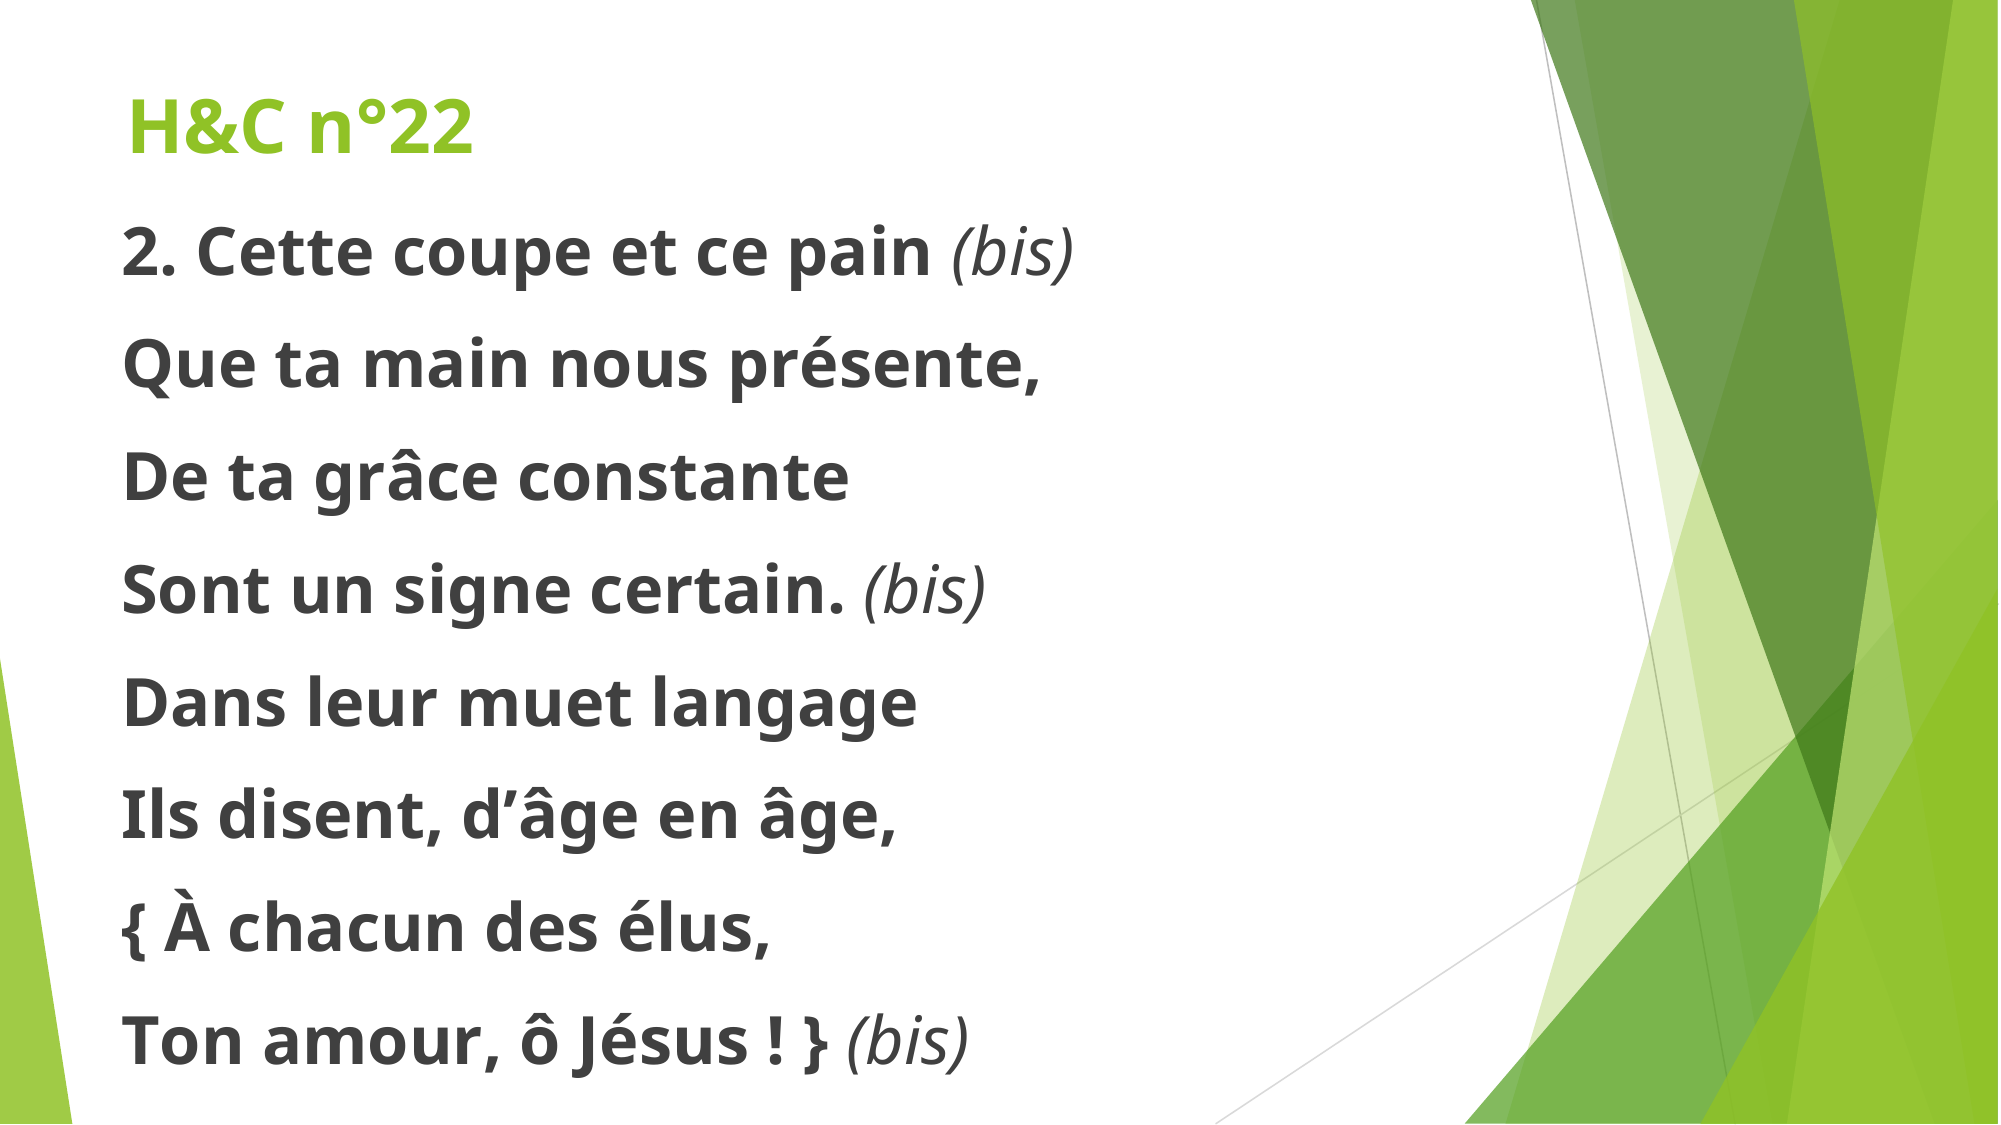

H&C n°22
2. Cette coupe et ce pain (bis)
Que ta main nous présente,
De ta grâce constante
Sont un signe certain. (bis)
Dans leur muet langage
Ils disent, d’âge en âge,
{ À chacun des élus,
Ton amour, ô Jésus ! } (bis)